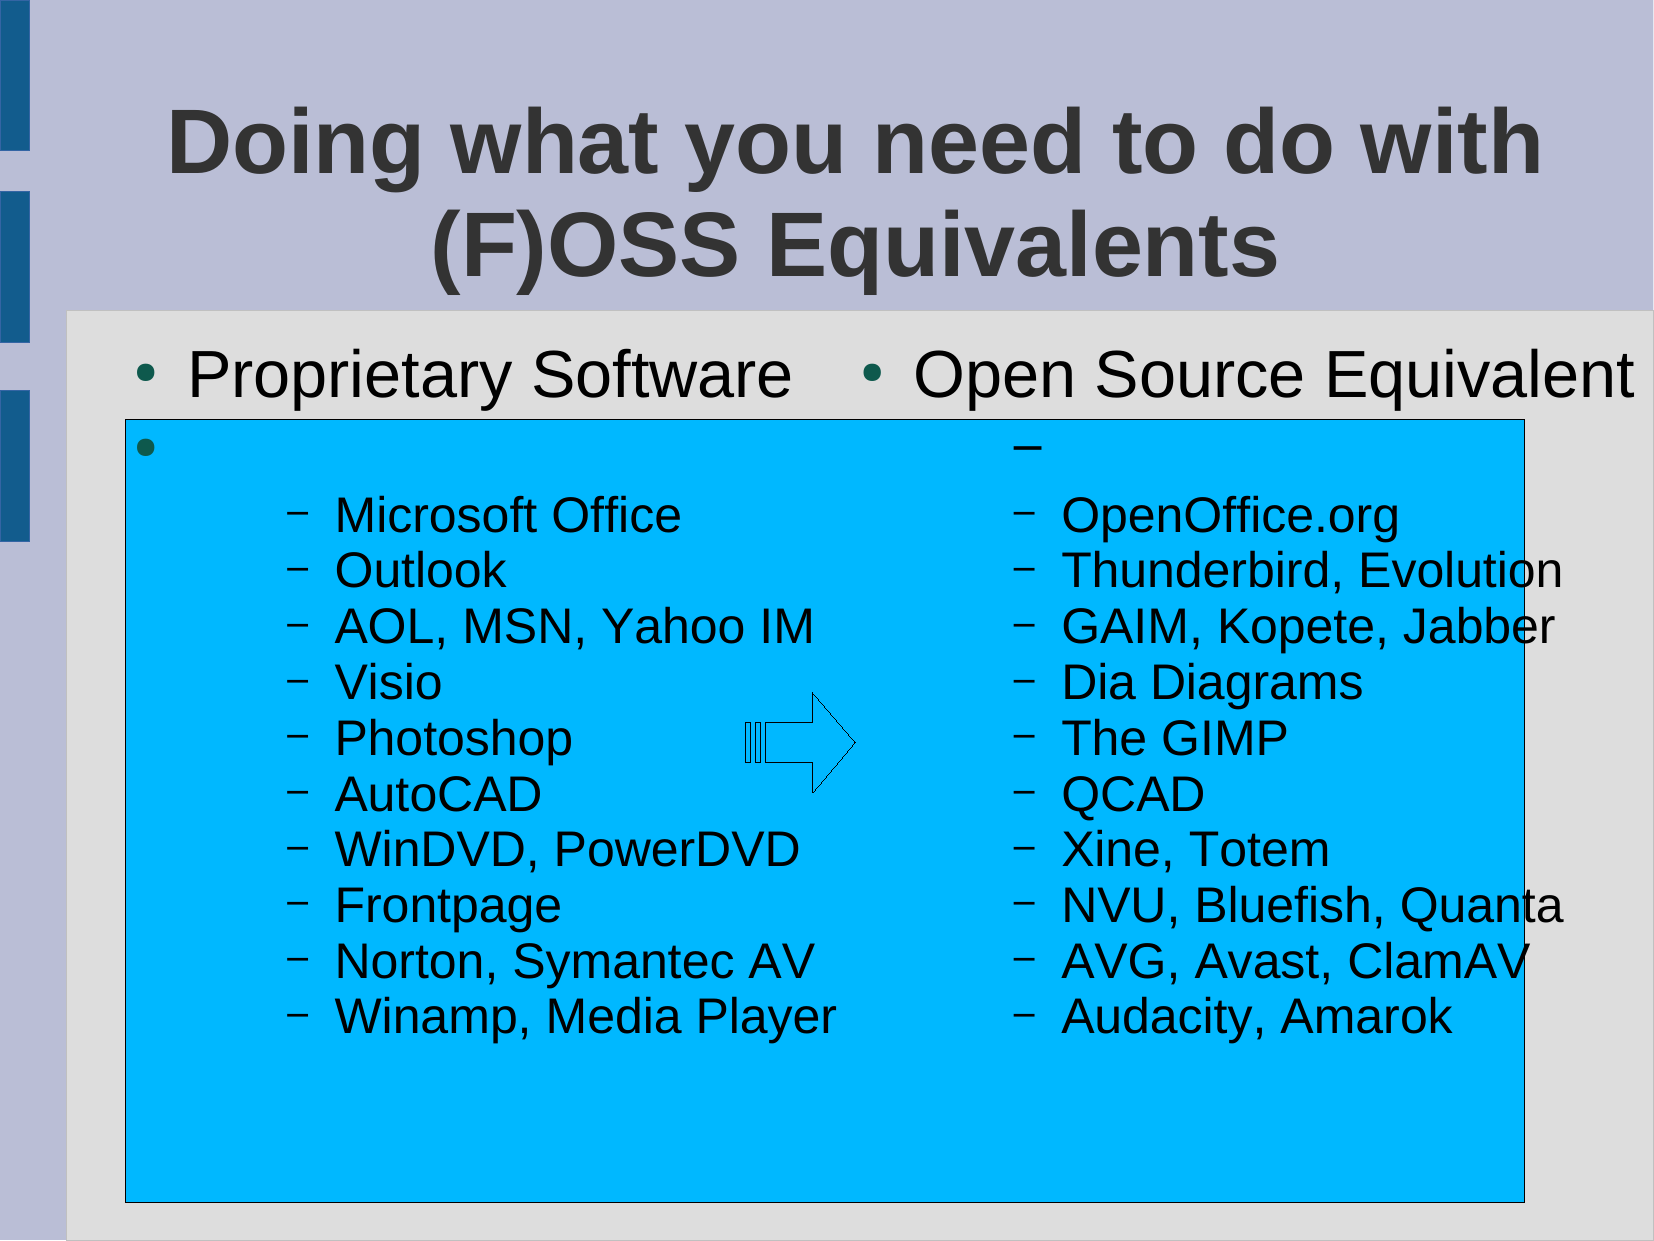

# Doing what you need to do with (F)OSS Equivalents
Proprietary Software
Microsoft Office
Outlook
AOL, MSN, Yahoo IM
Visio
Photoshop
AutoCAD
WinDVD, PowerDVD
Frontpage
Norton, Symantec AV
Winamp, Media Player
Open Source Equivalent
OpenOffice.org
Thunderbird, Evolution
GAIM, Kopete, Jabber
Dia Diagrams
The GIMP
QCAD
Xine, Totem
NVU, Bluefish, Quanta
AVG, Avast, ClamAV
Audacity, Amarok